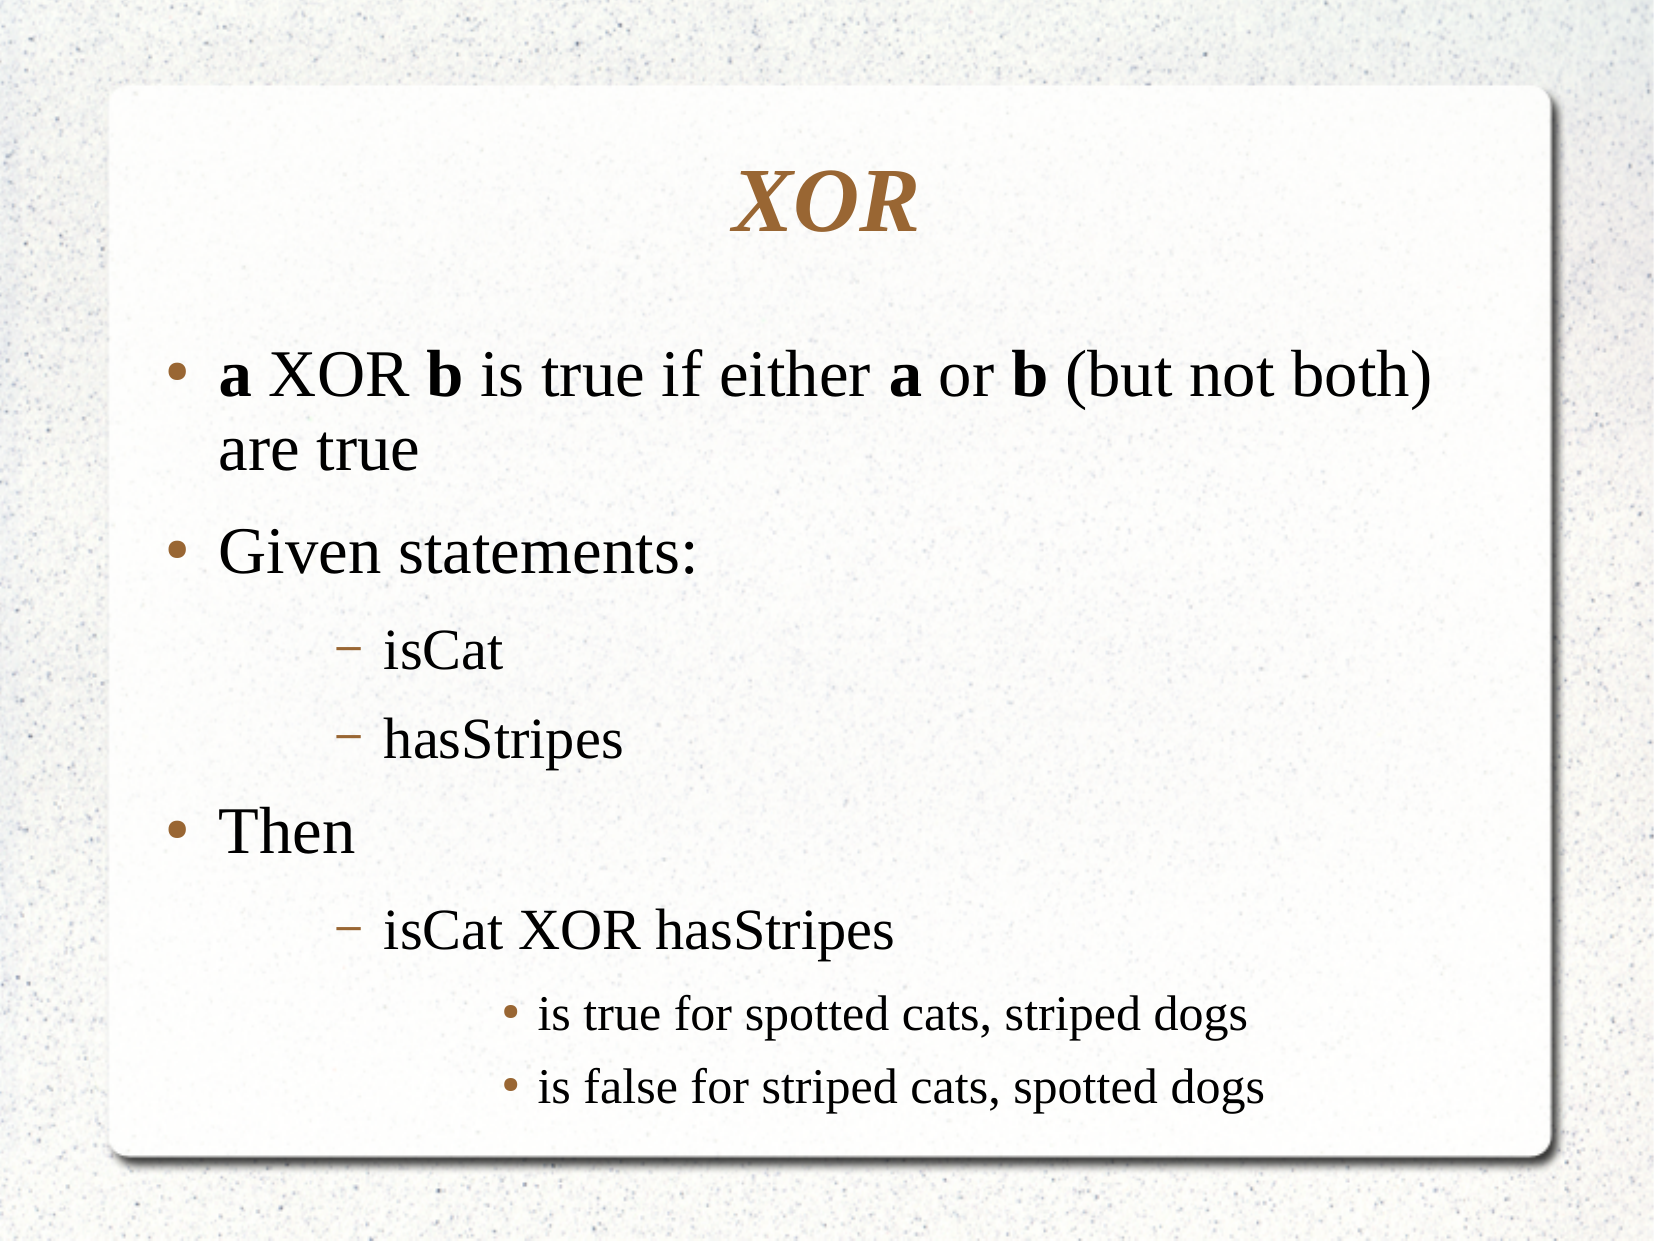

# XOR
a XOR b is true if either a or b (but not both) are true
Given statements:
isCat
hasStripes
Then
isCat XOR hasStripes
is true for spotted cats, striped dogs
is false for striped cats, spotted dogs